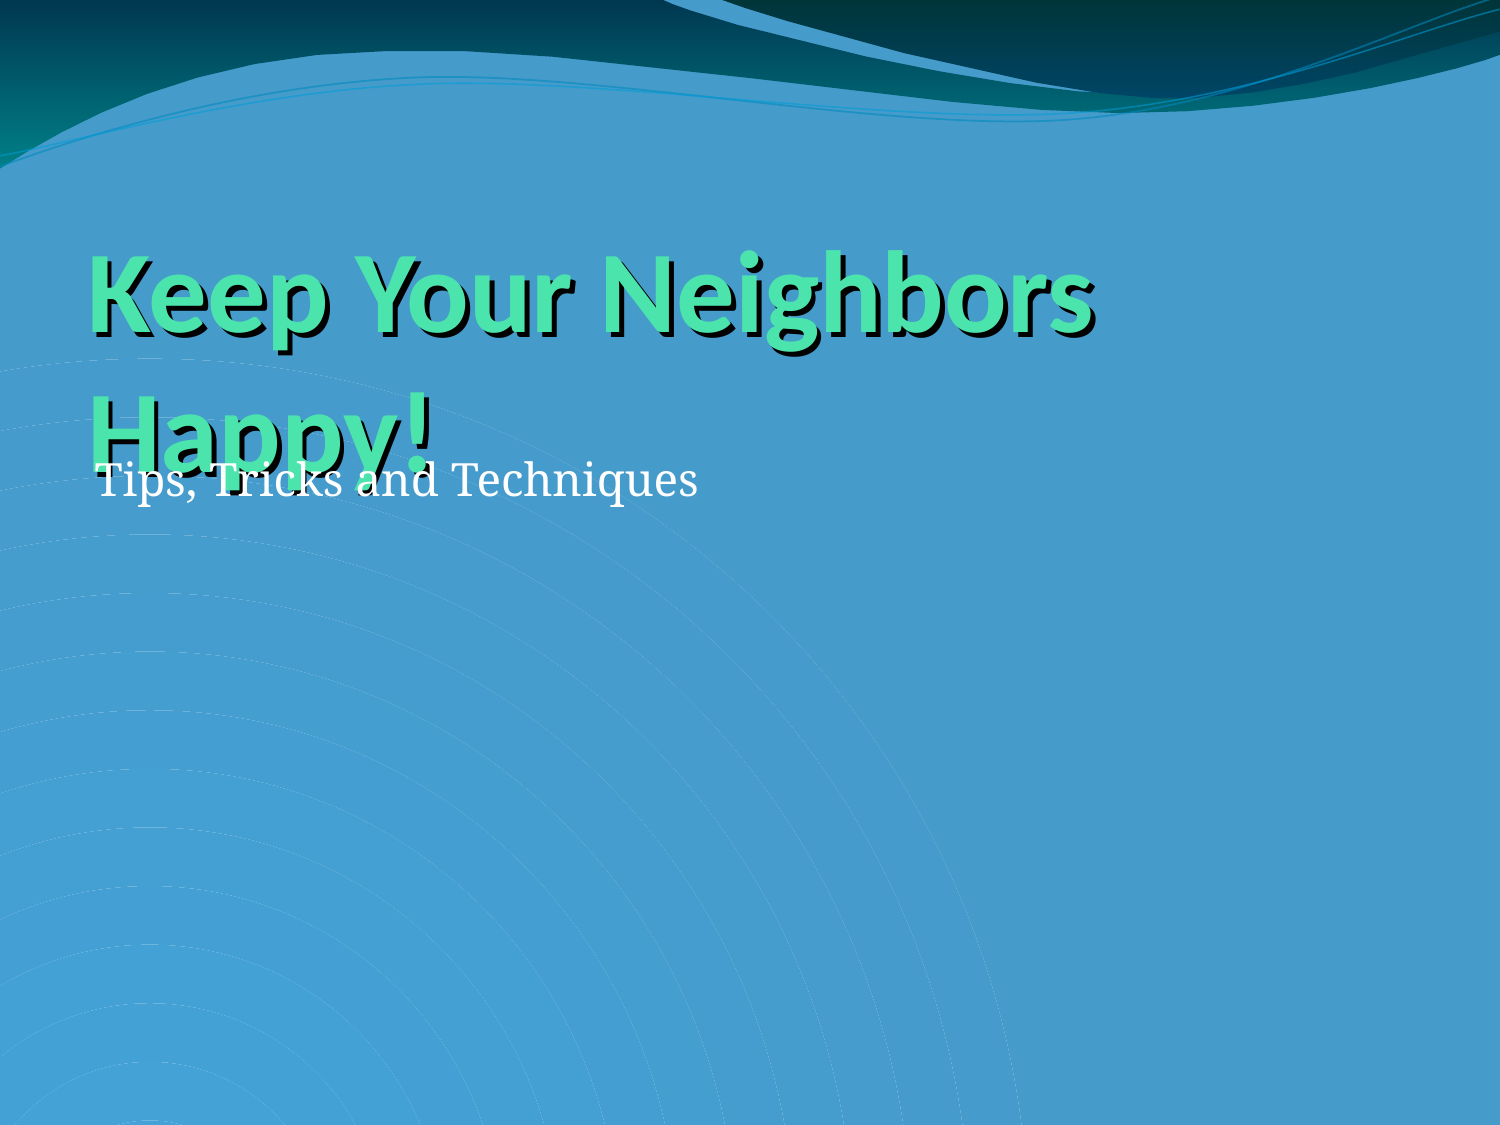

# Keep Your Neighbors Happy!
Tips, Tricks and Techniques